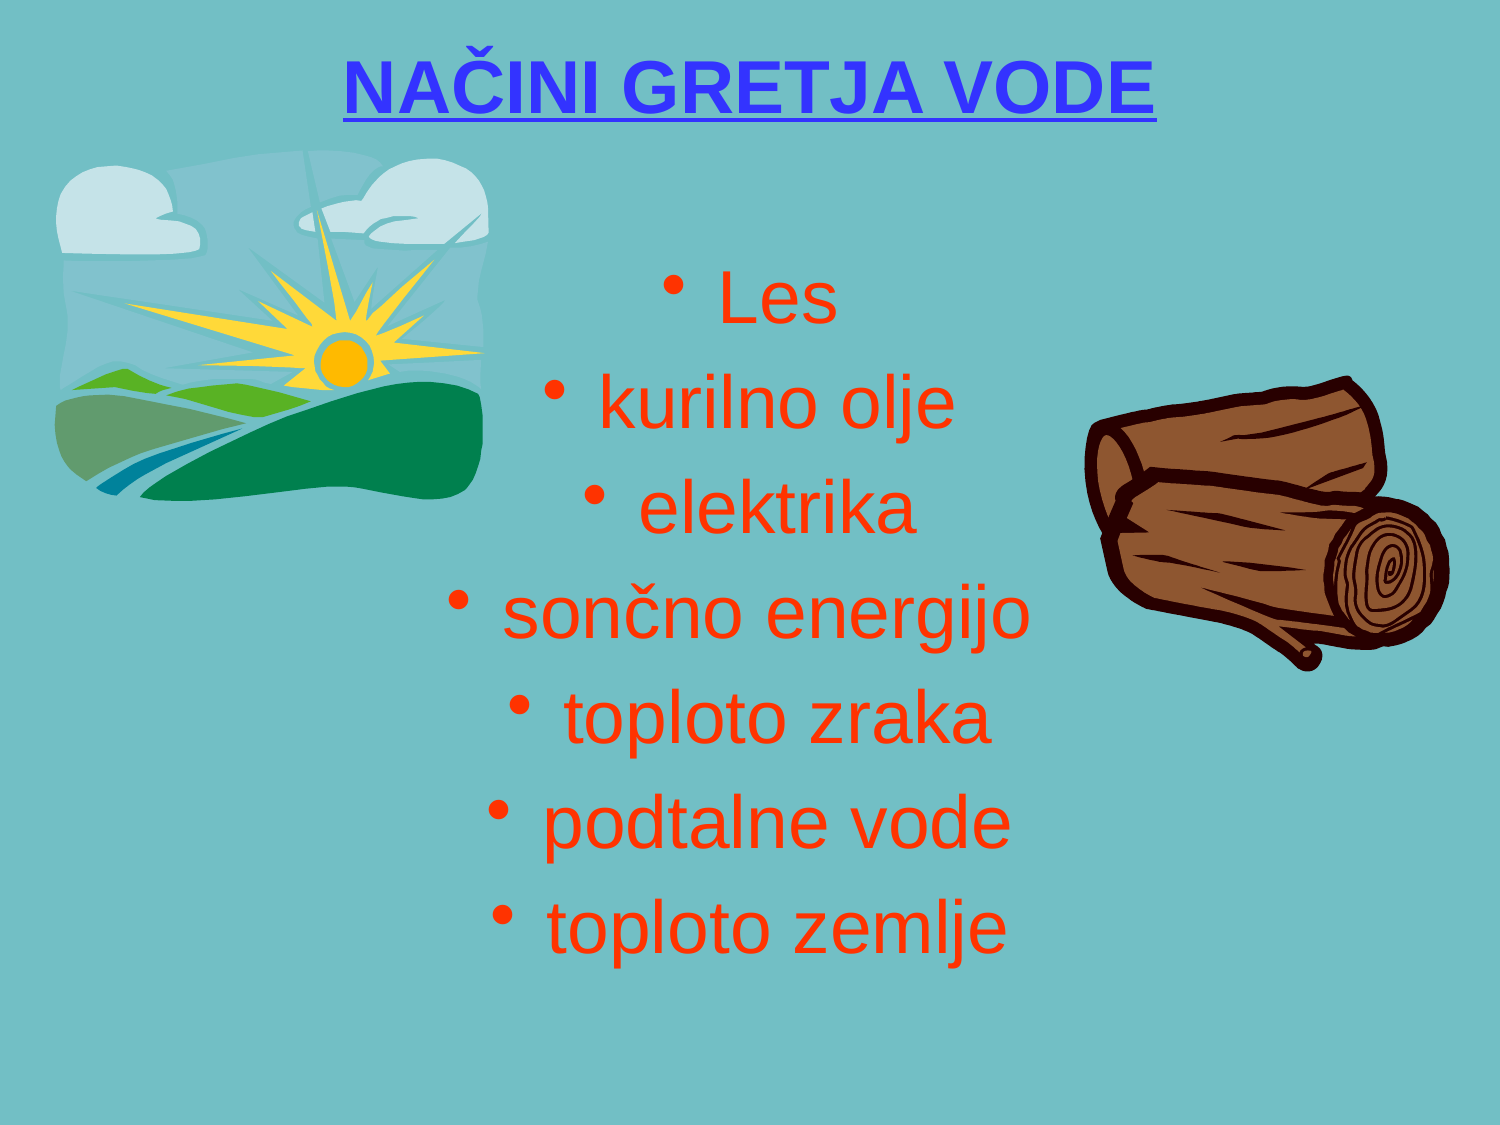

# NAČINI GRETJA VODE
Les
kurilno olje
elektrika
sončno energijo
toploto zraka
podtalne vode
toploto zemlje